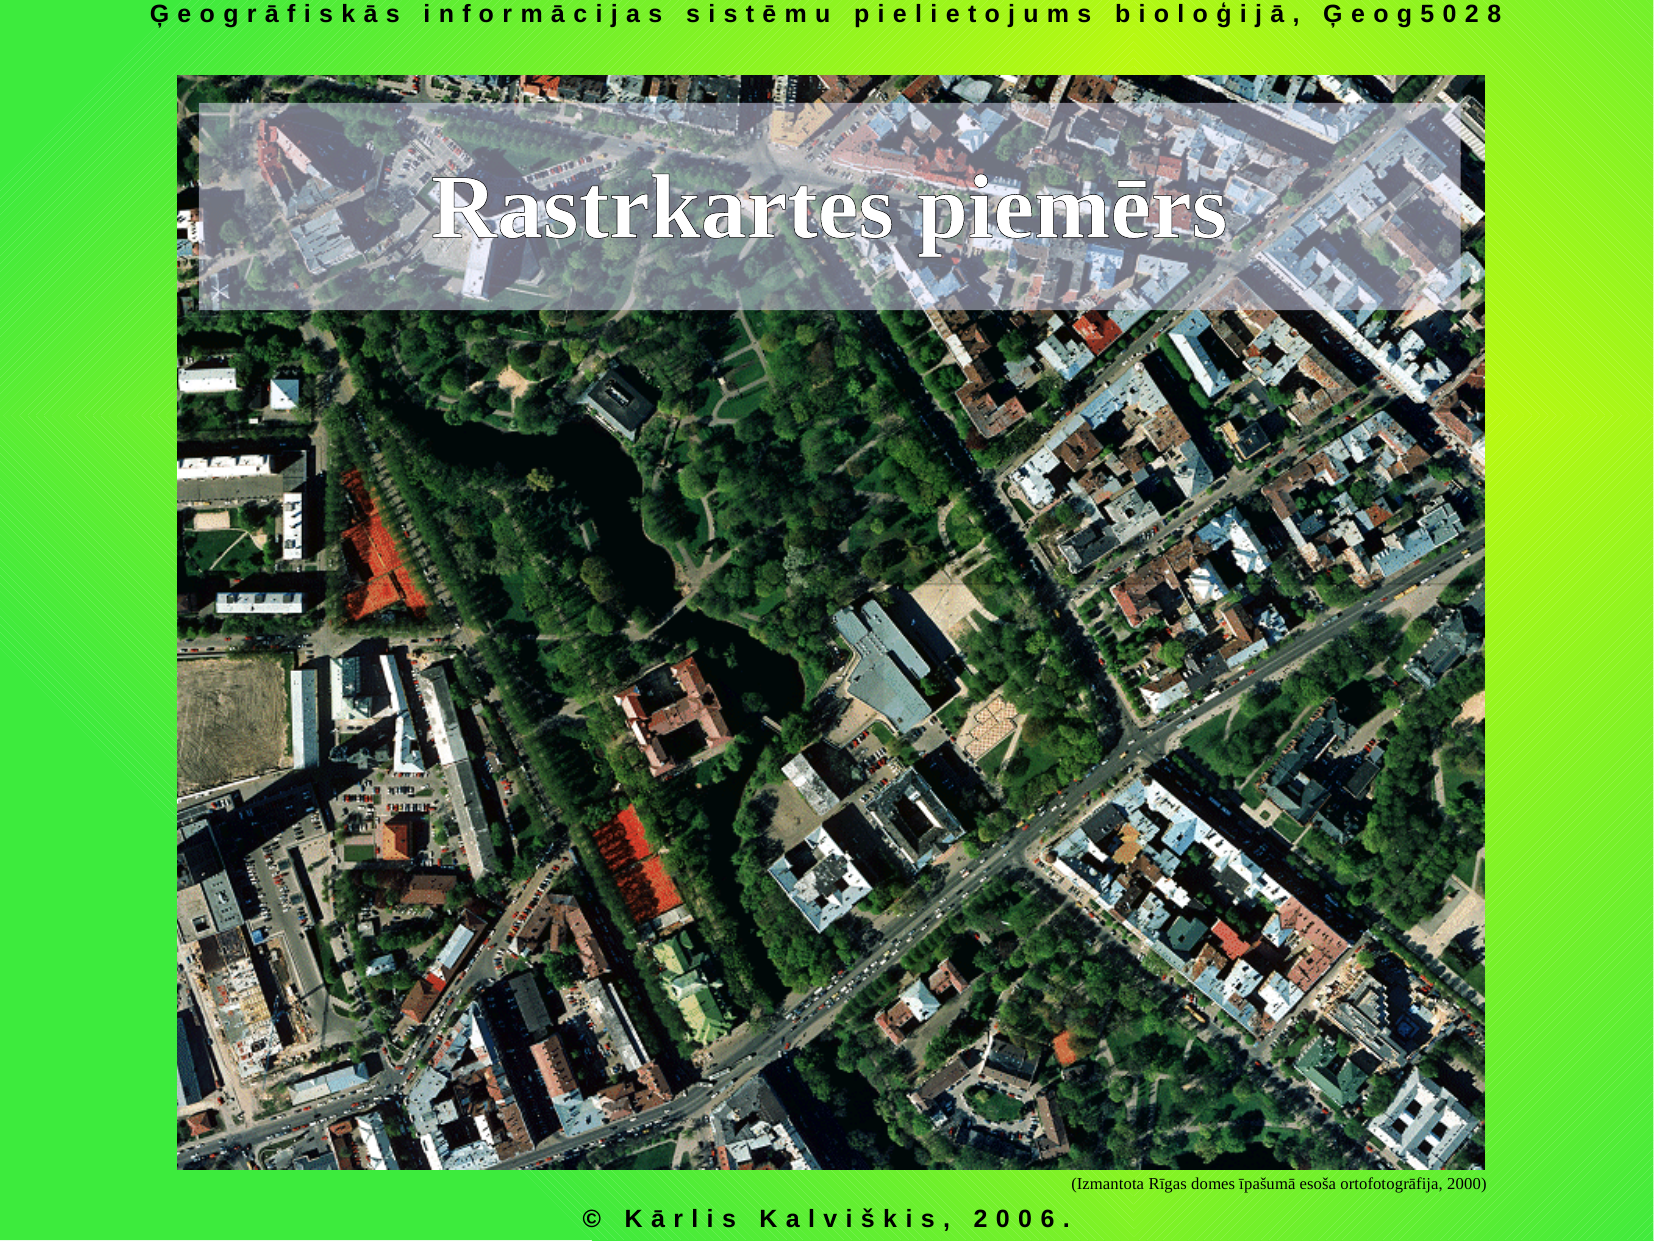

# Rastrkartes piemērs
(Izmantota Rīgas domes īpašumā esoša ortofotogrāfija, 2000)